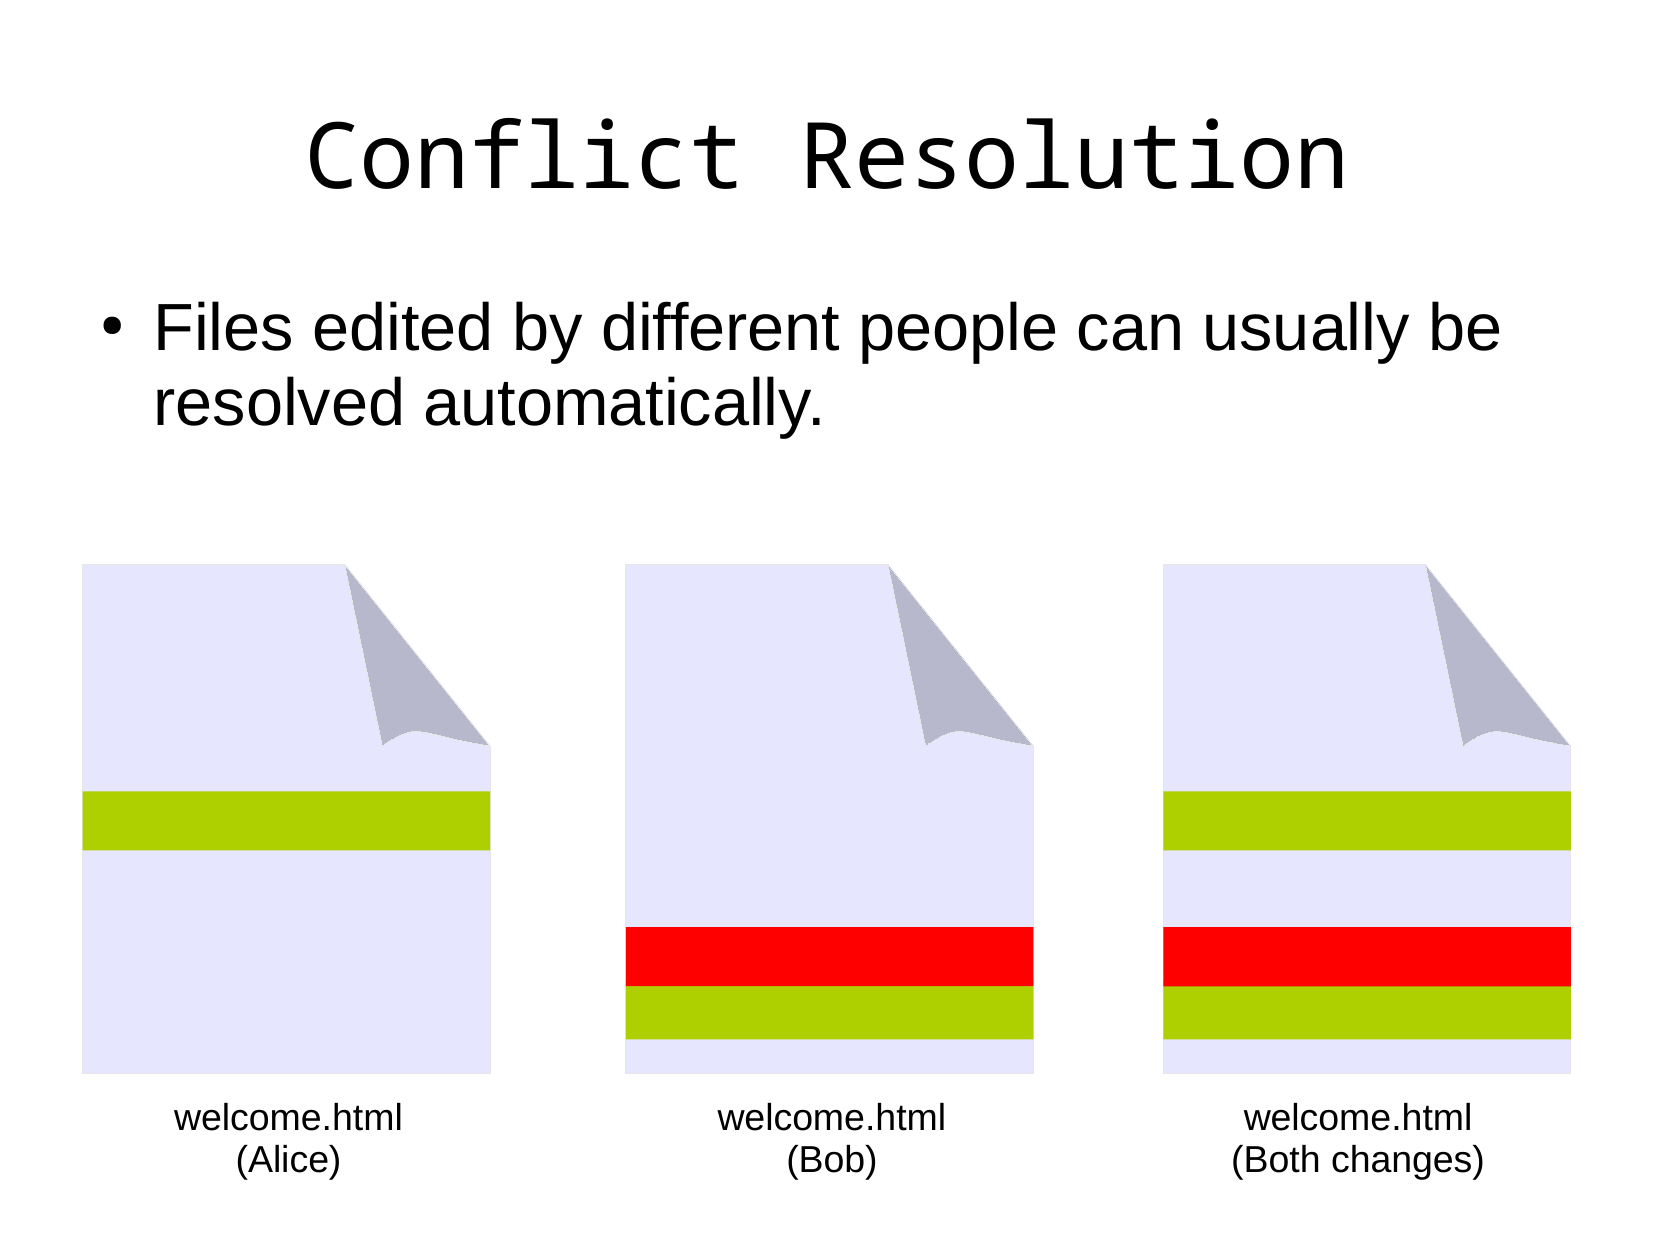

# Conflict Resolution
Files edited by different people can usually be resolved automatically.
welcome.html
(Alice)
welcome.html
(Bob)
welcome.html
(Both changes)